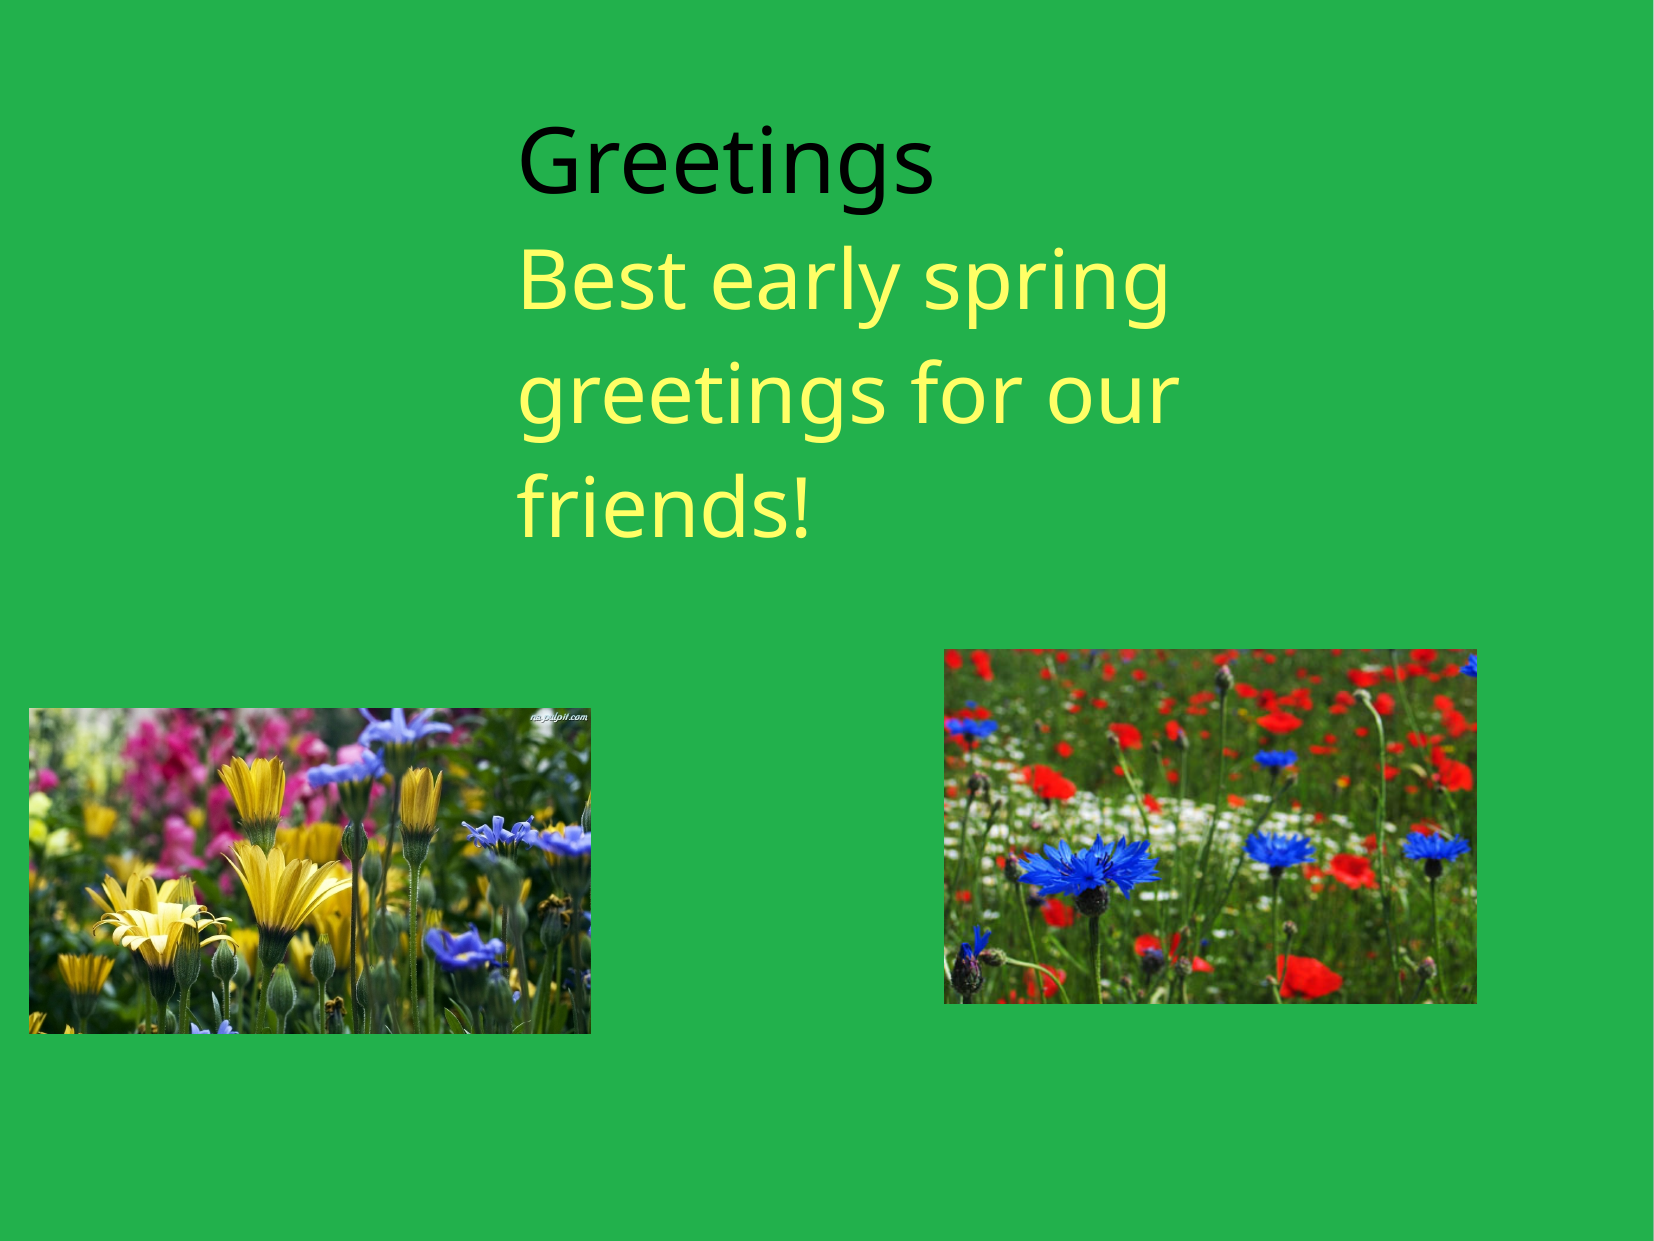

Greetings
Best early spring greetings for our friends!